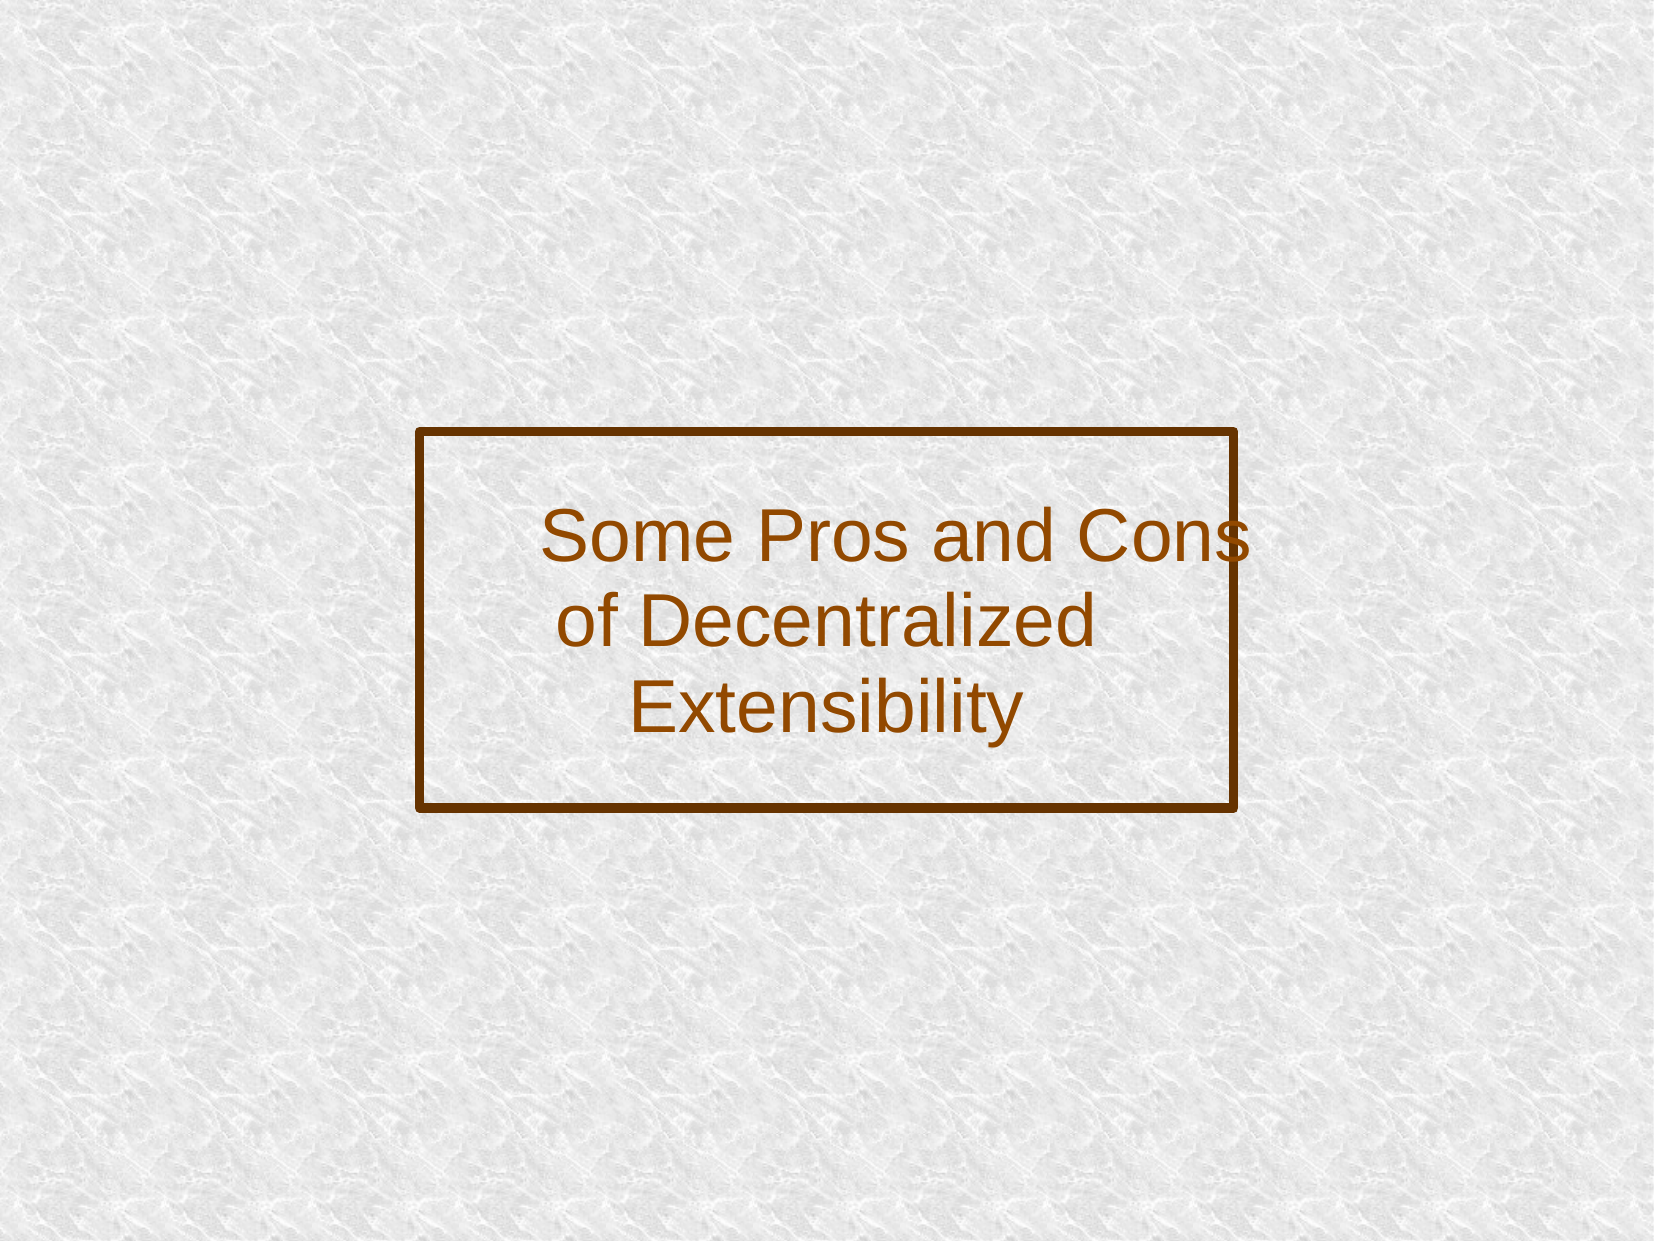

Some Pros and Cons
of Decentralized Extensibility